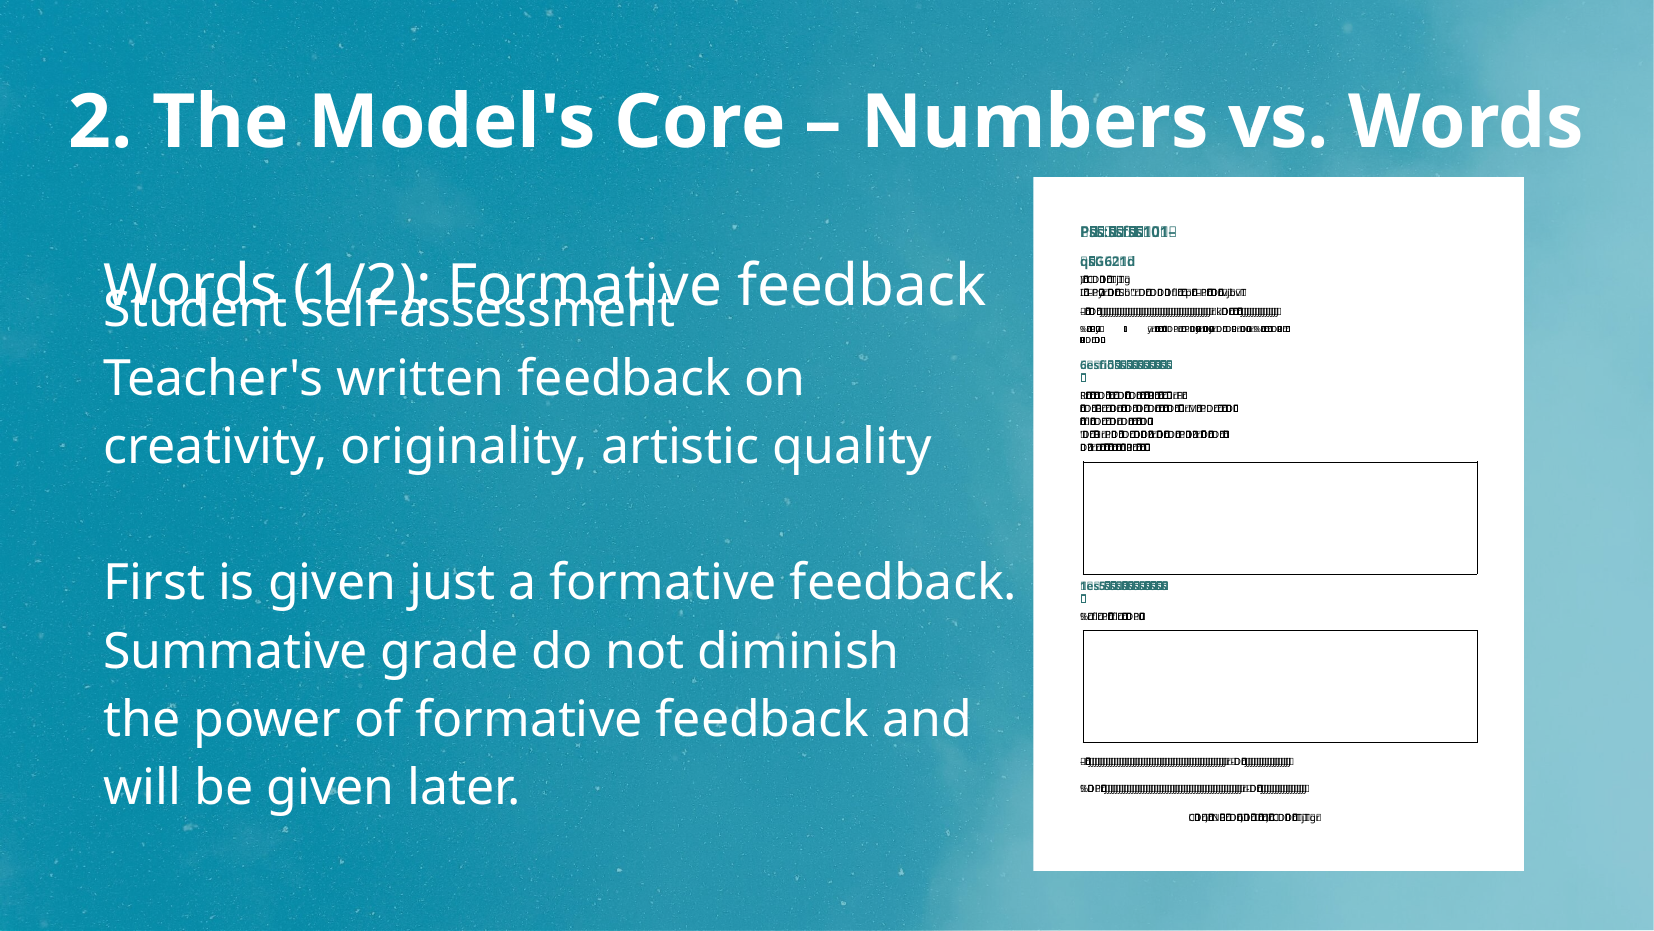

# 2. The Model's Core – Numbers vs. Words
Words (1/2): Formative feedback
Student self-assessment
Teacher's written feedback on
creativity, originality, artistic quality
First is given just a formative feedback.
Summative grade do not diminish
the power of formative feedback and
will be given later.